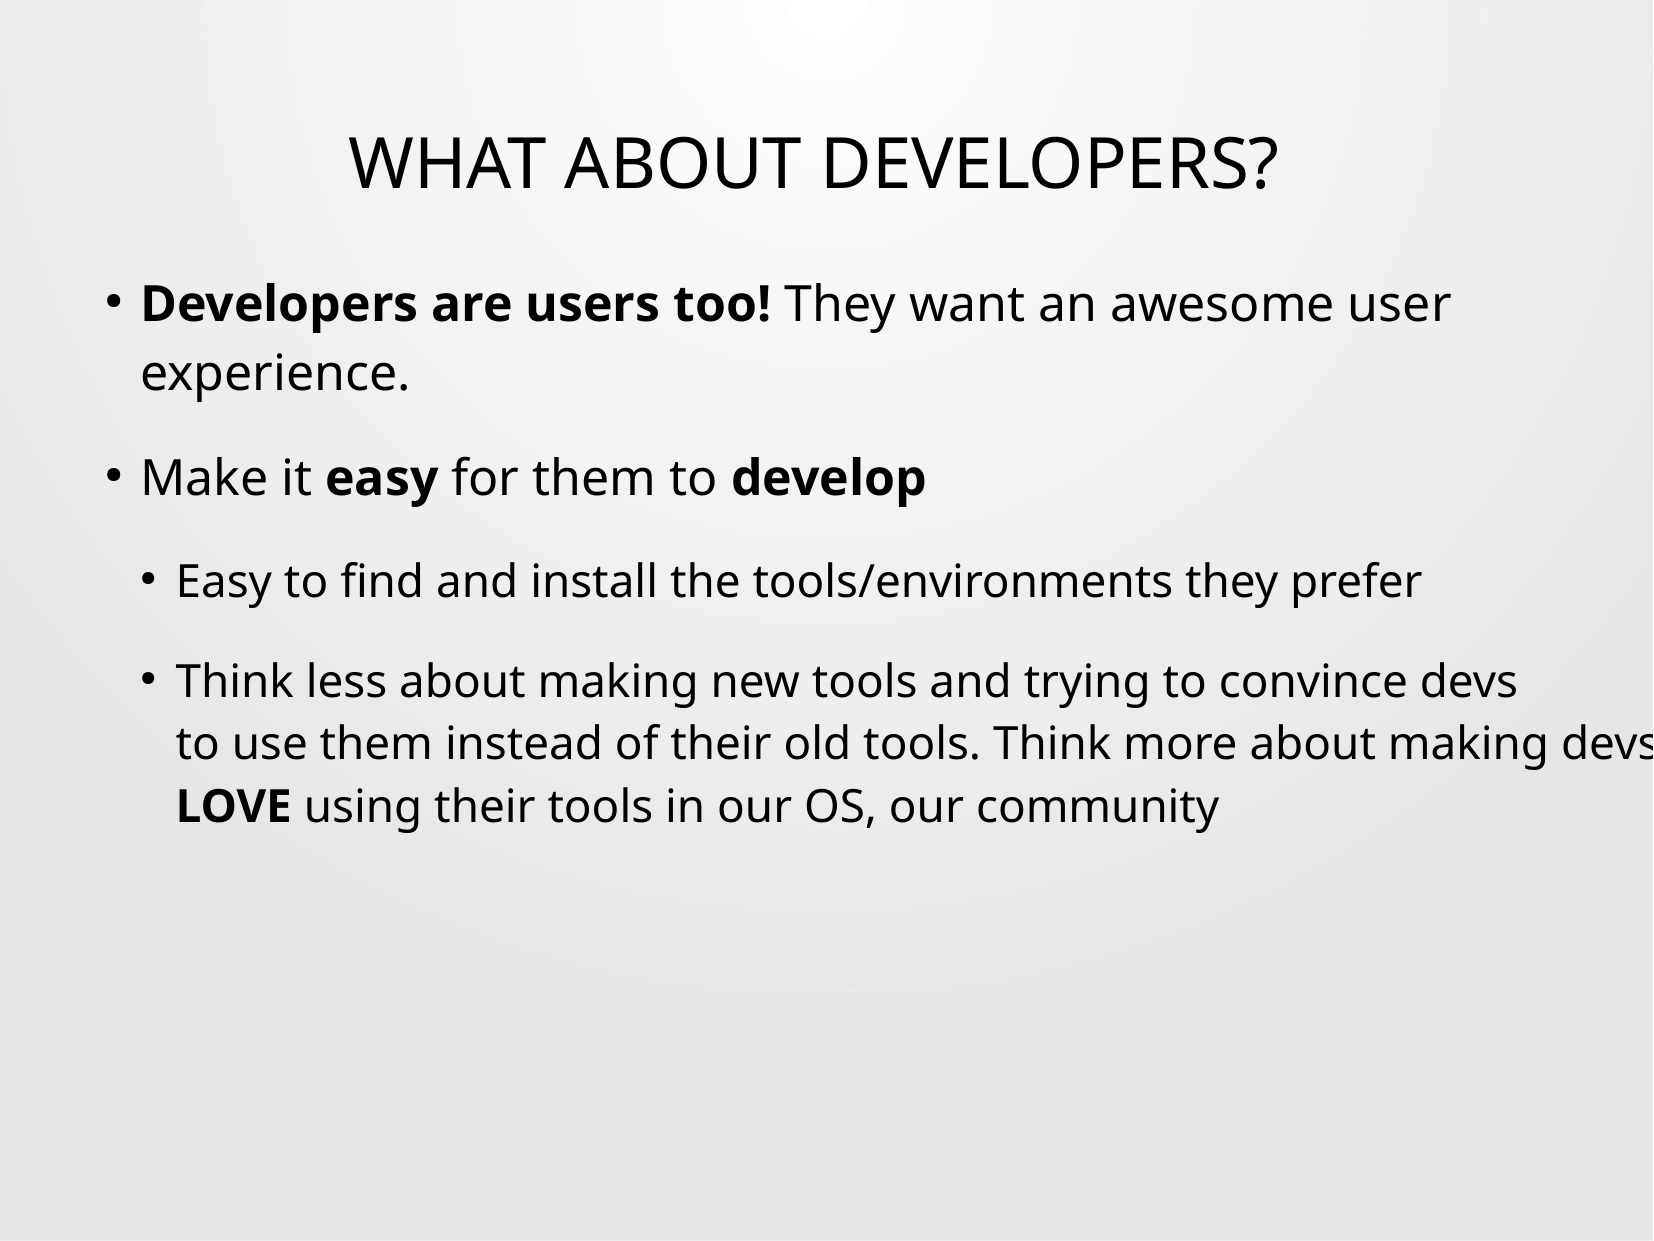

WHAT ABOUT DEVELOPERS?
Developers are users too! They want an awesome user
experience.
Make it easy for them to develop
Easy to find and install the tools/environments they prefer
Think less about making new tools and trying to convince devs
to use them instead of their old tools. Think more about making devs
LOVE using their tools in our OS, our community